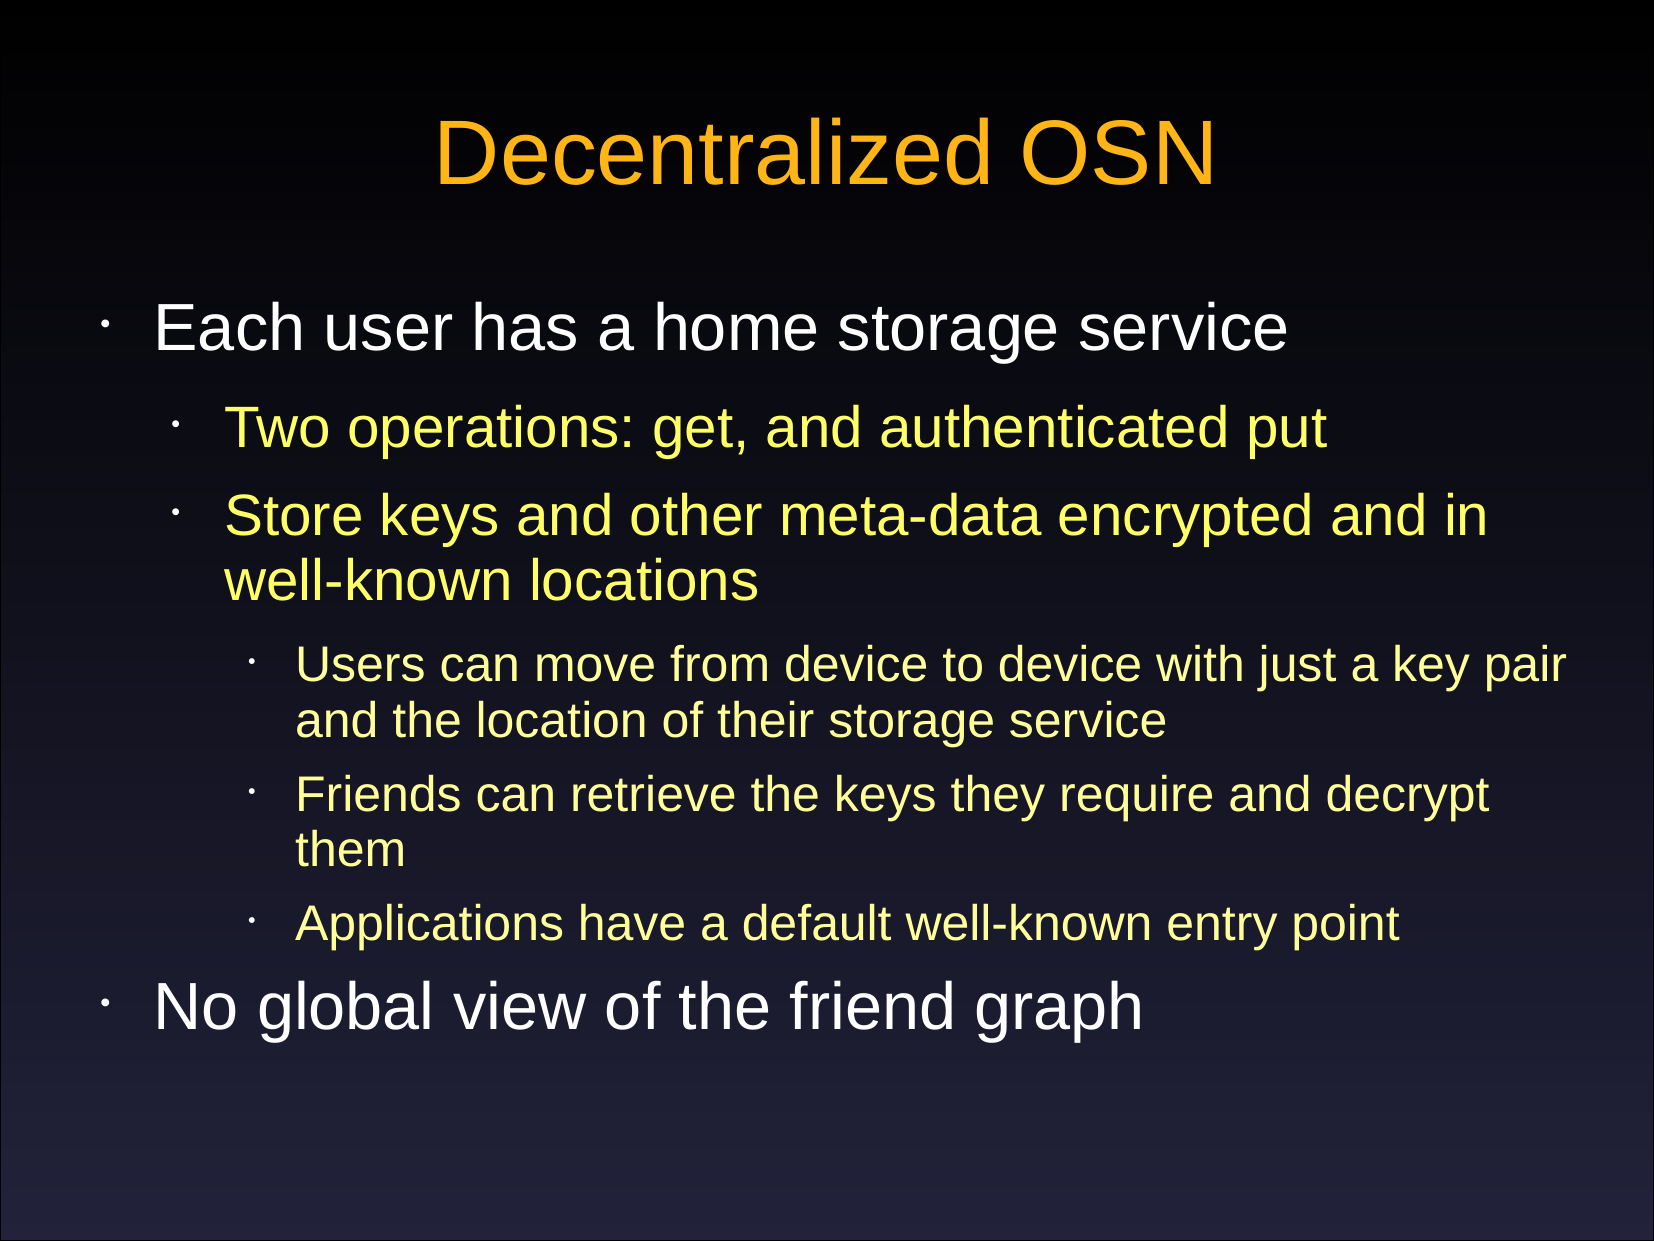

# Decentralized OSN
Each user has a home storage service
Two operations: get, and authenticated put
Store keys and other meta-data encrypted and in well-known locations
Users can move from device to device with just a key pair and the location of their storage service
Friends can retrieve the keys they require and decrypt them
Applications have a default well-known entry point
No global view of the friend graph